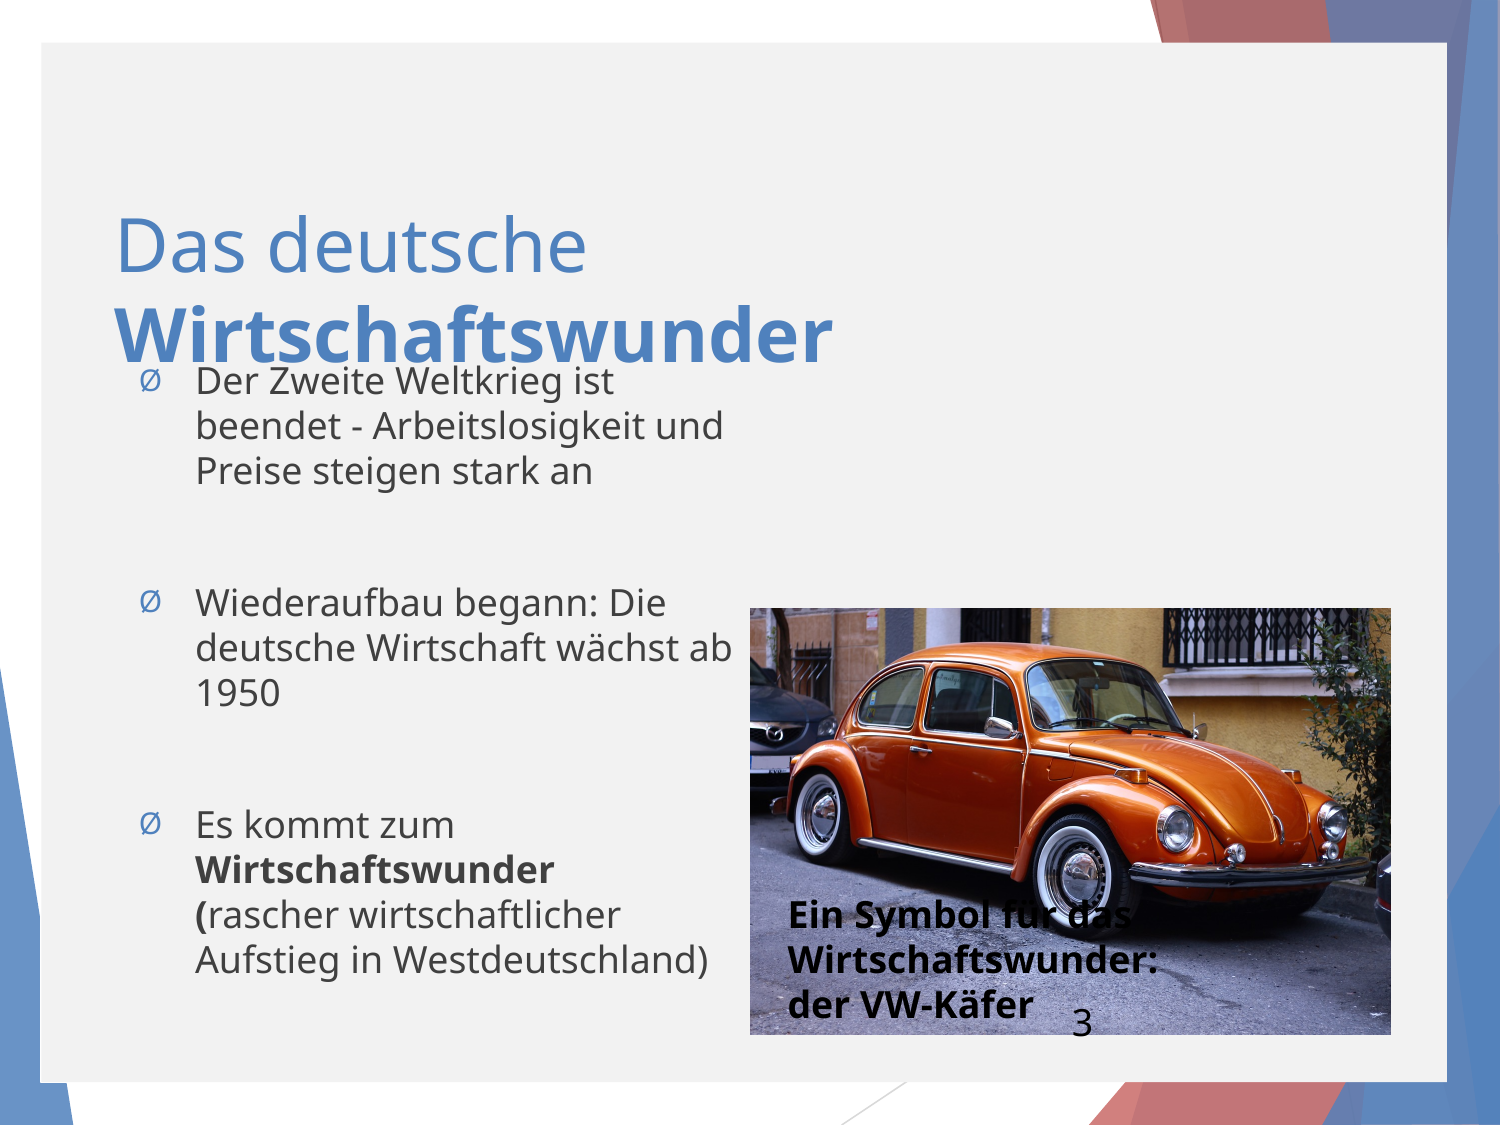

# Das deutsche Wirtschaftswunder
Der Zweite Weltkrieg ist beendet - Arbeitslosigkeit und Preise steigen stark an
Wiederaufbau begann: Die deutsche Wirtschaft wächst ab 1950
Es kommt zum Wirtschaftswunder
(rascher wirtschaftlicher Aufstieg in Westdeutschland)
Ein Symbol für das Wirtschaftswunder:
der VW-Käfer